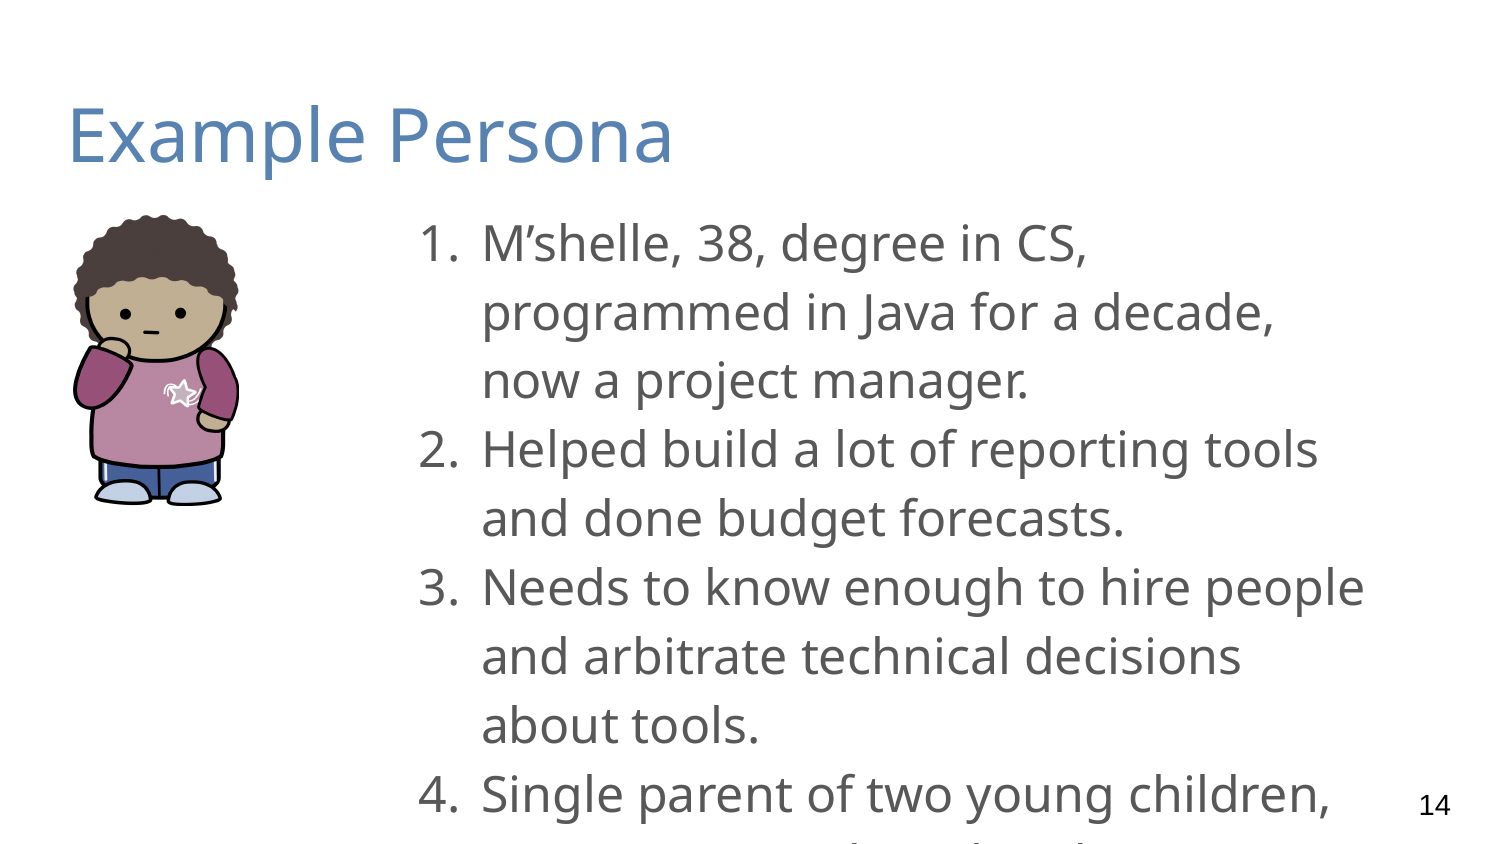

# Example Persona
M’shelle, 38, degree in CS, programmed in Java for a decade, now a project manager.
Helped build a lot of reporting tools and done budget forecasts.
Needs to know enough to hire people and arbitrate technical decisions about tools.
Single parent of two young children, so evenings and weekends are spoken for.